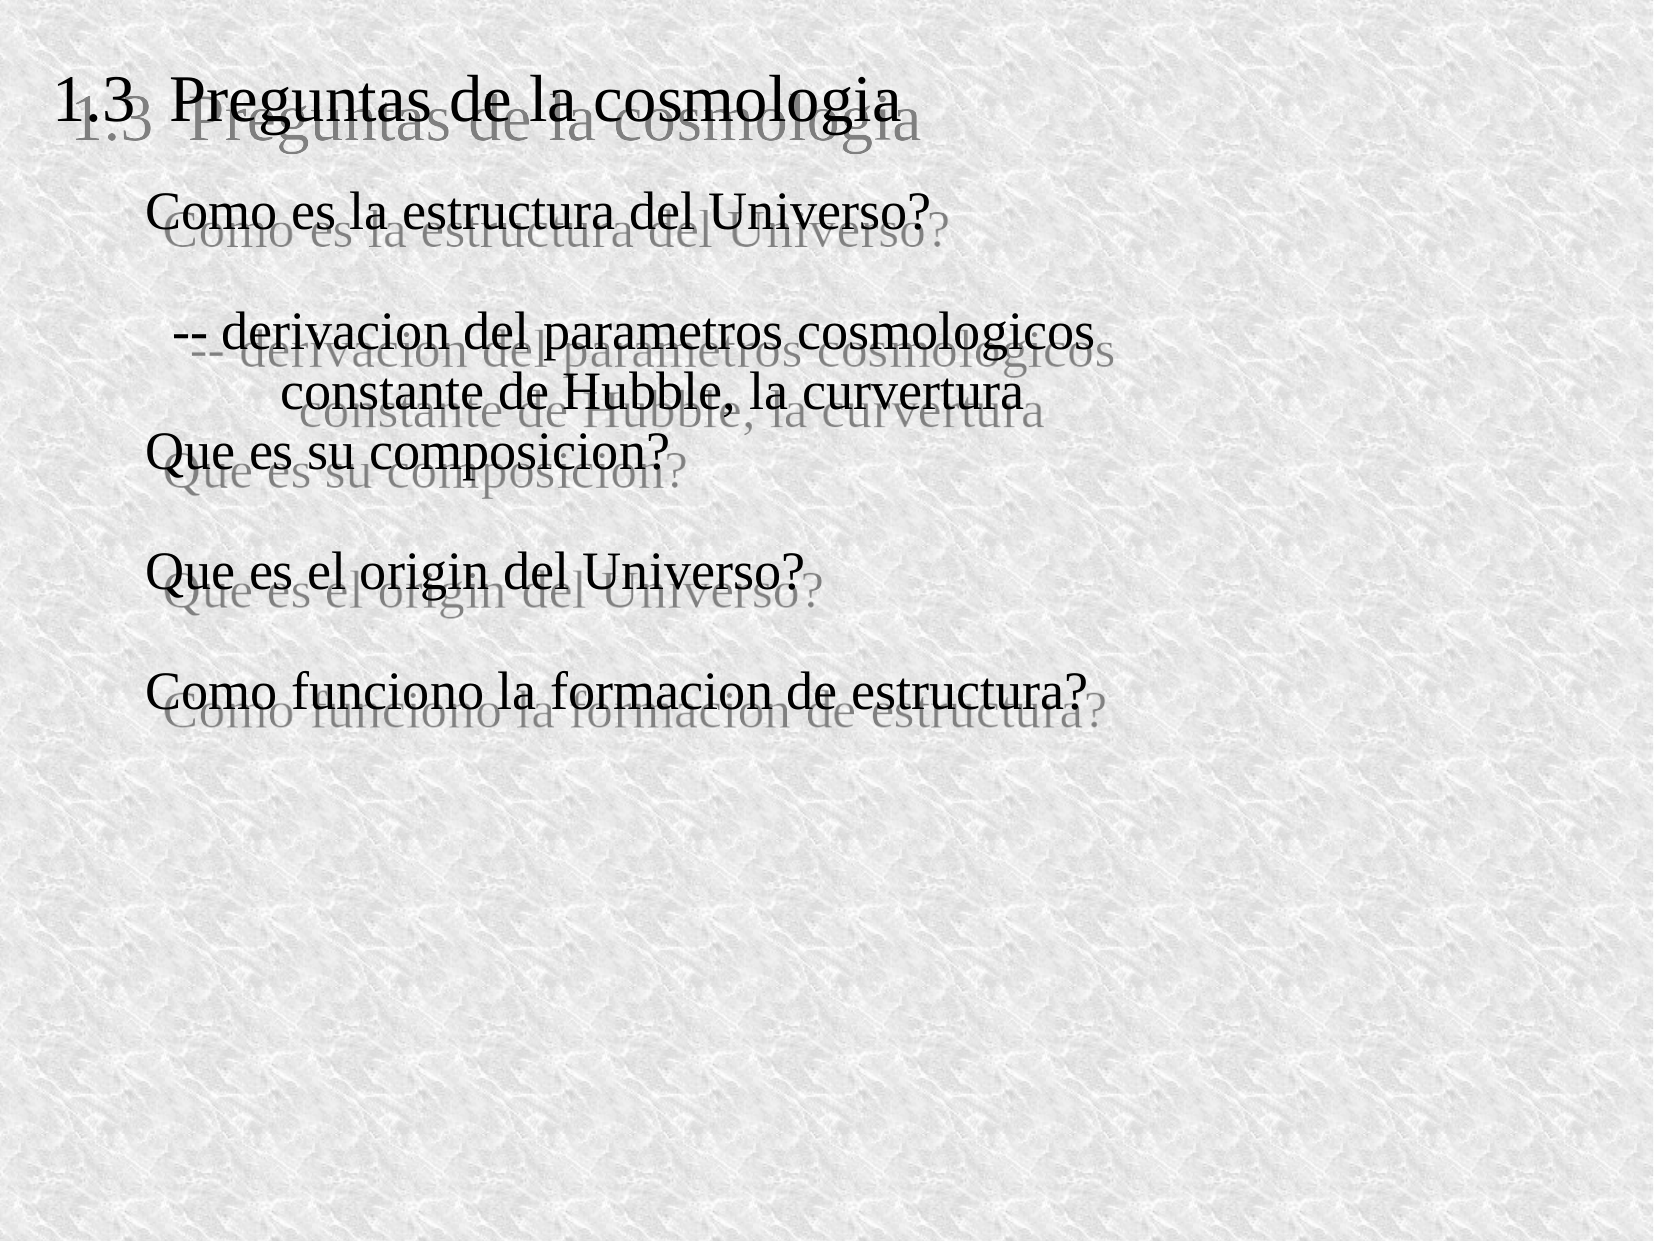

1.3 Preguntas de la cosmologia
Como es la estructura del Universo?
 -- derivacion del parametros cosmologicos
 constante de Hubble, la curvertura
Que es su composicion?
Que es el origin del Universo?
Como funciono la formacion de estructura?